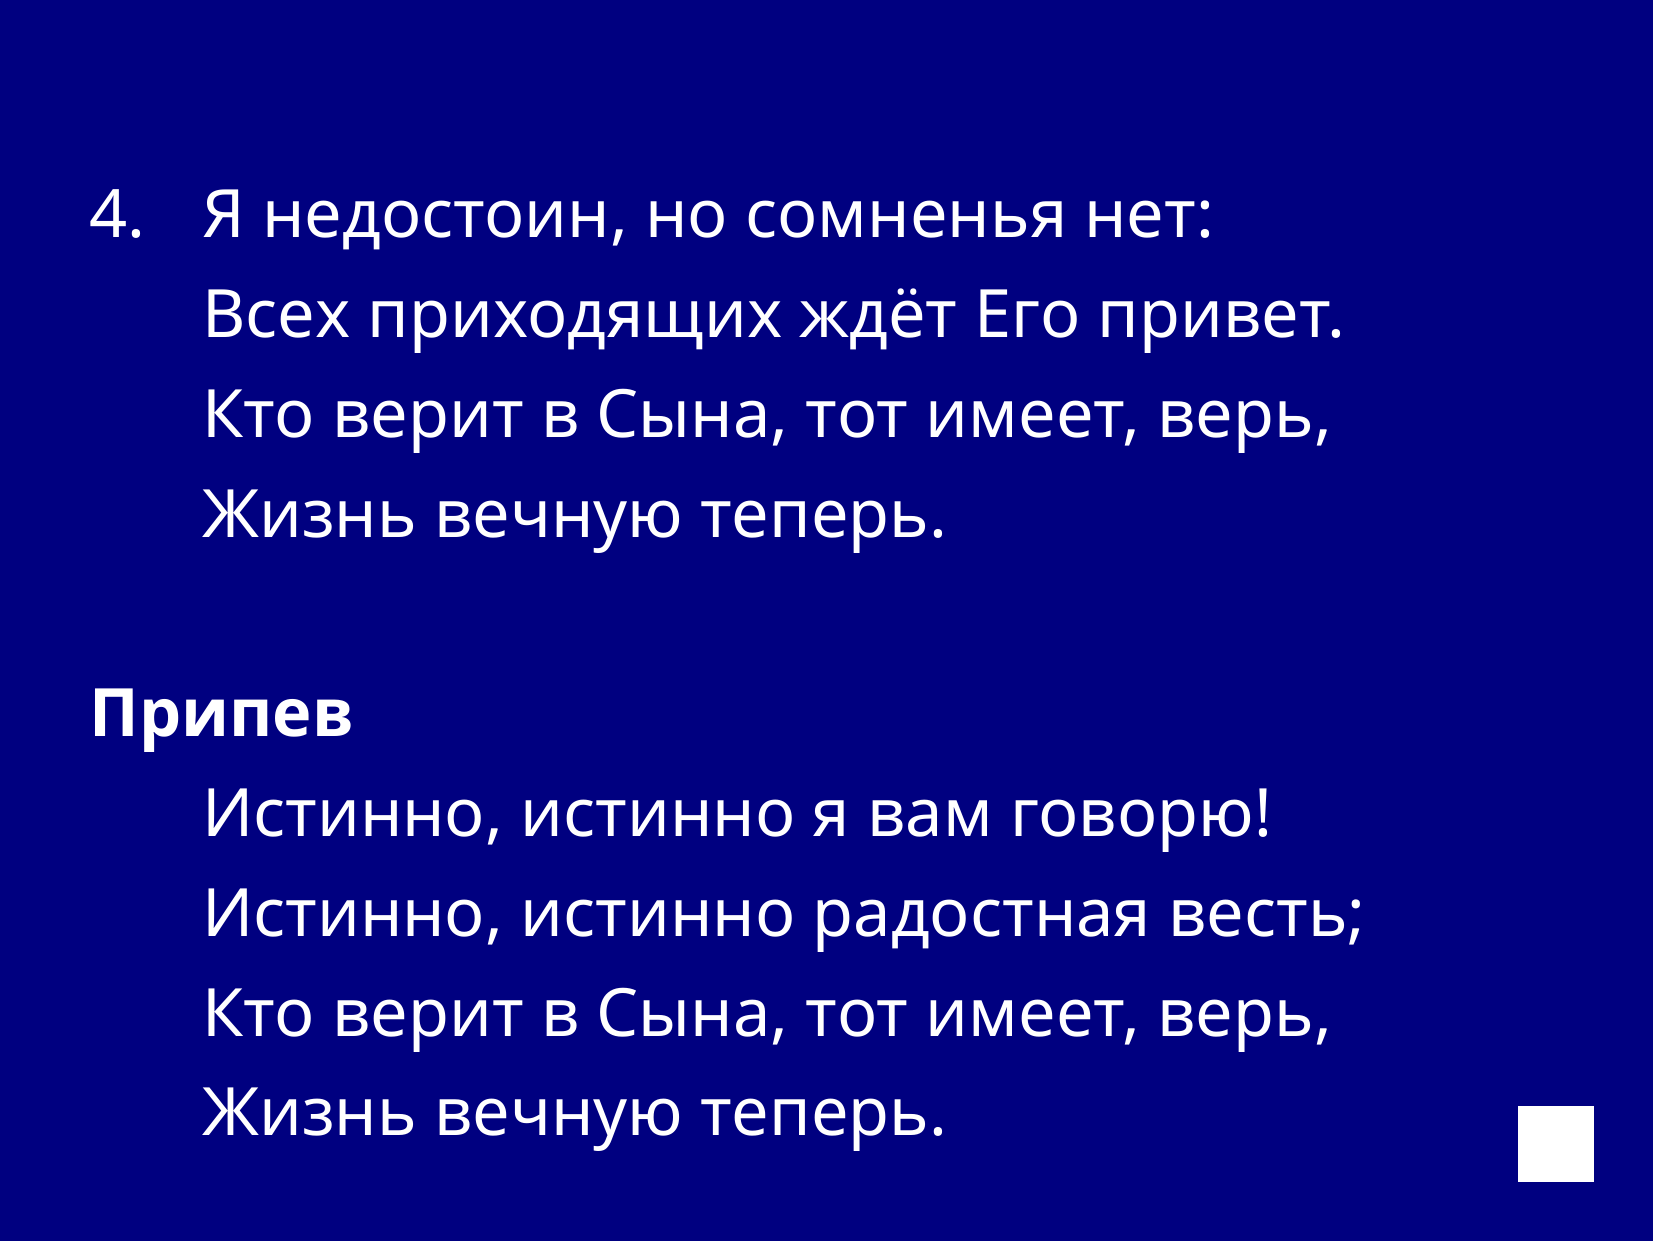

4.	Я недостоин, но сомненья нет:
	Всех приходящих ждёт Его привет.
	Кто верит в Сына, тот имеет, верь,
	Жизнь вечную теперь.
Припев
	Истинно, истинно я вам говорю!
	Истинно, истинно радостная весть;
	Кто верит в Сына, тот имеет, верь,
	Жизнь вечную теперь.